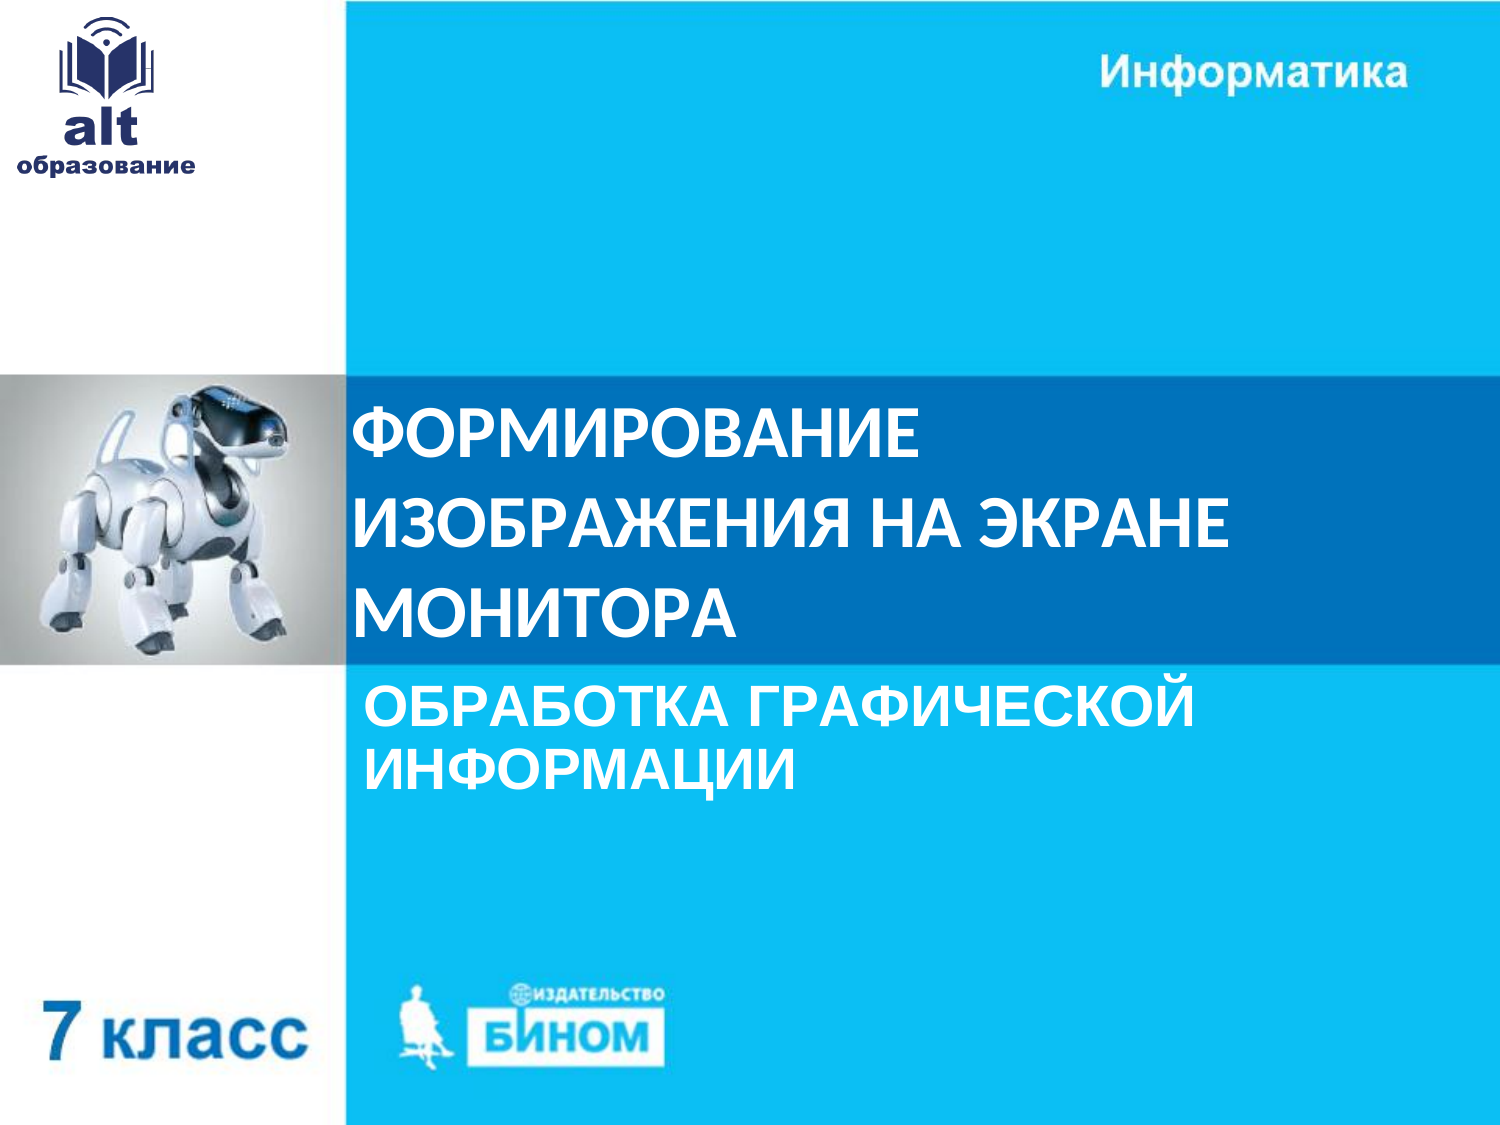

ФОРМИРОВАНИЕ ИЗОБРАЖЕНИЯ НА ЭКРАНЕ МОНИТОРА
ОБРАБОТКА ГРАФИЧЕСКОЙ ИНФОРМАЦИИ